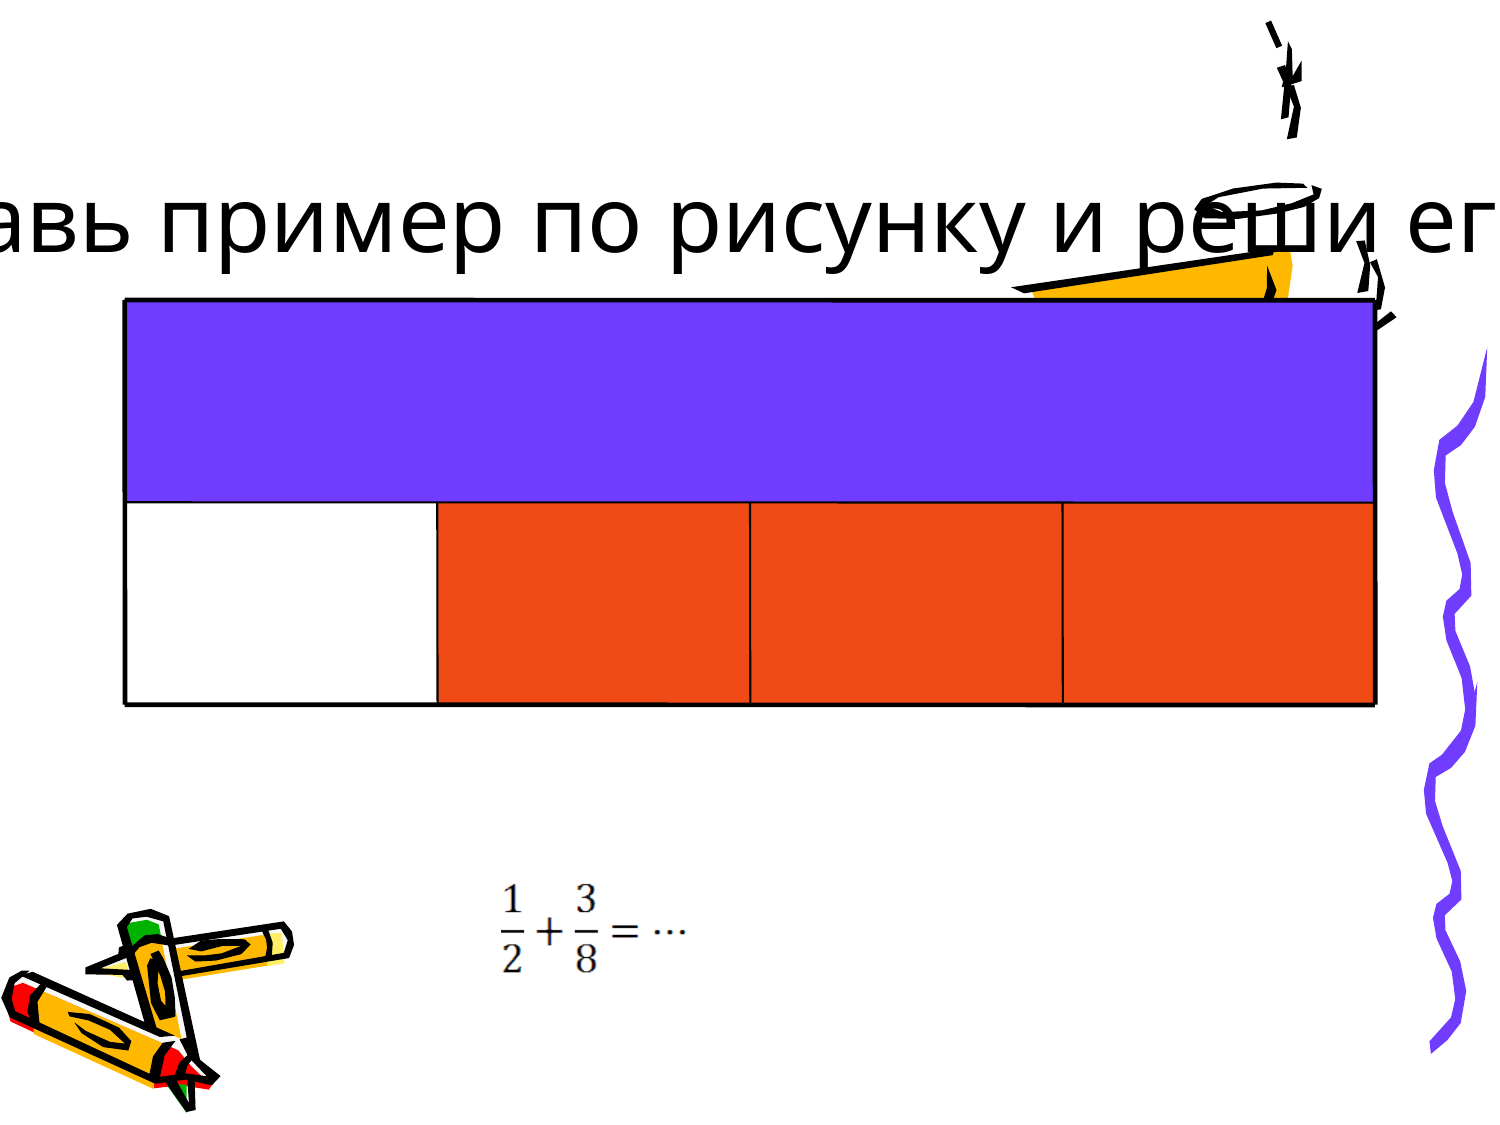

Составь пример по рисунку и реши его: